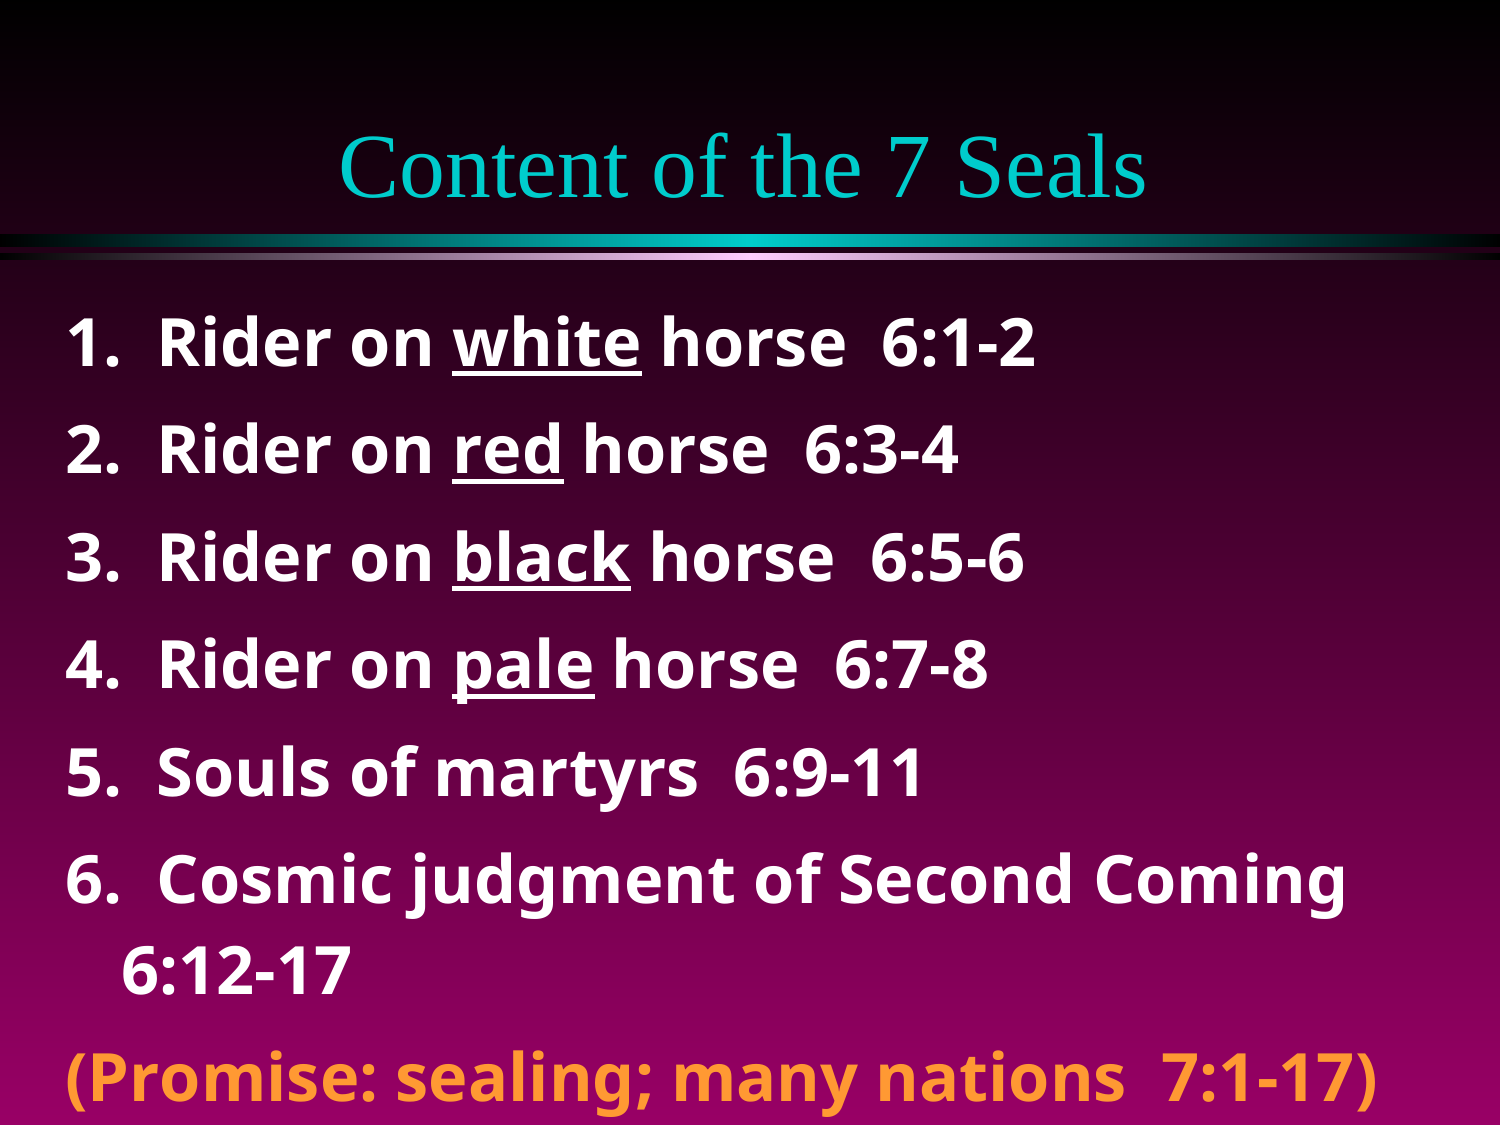

Content of the 7 Seals
# 1. Rider on white horse 6:1-2
2. Rider on red horse 6:3-4
3. Rider on black horse 6:5-6
4. Rider on pale horse 6:7-8
5. Souls of martyrs 6:9-11
6. Cosmic judgment of Second Coming 6:12-17
(Promise: sealing; many nations 7:1-17)
7. Introducing God 8:1